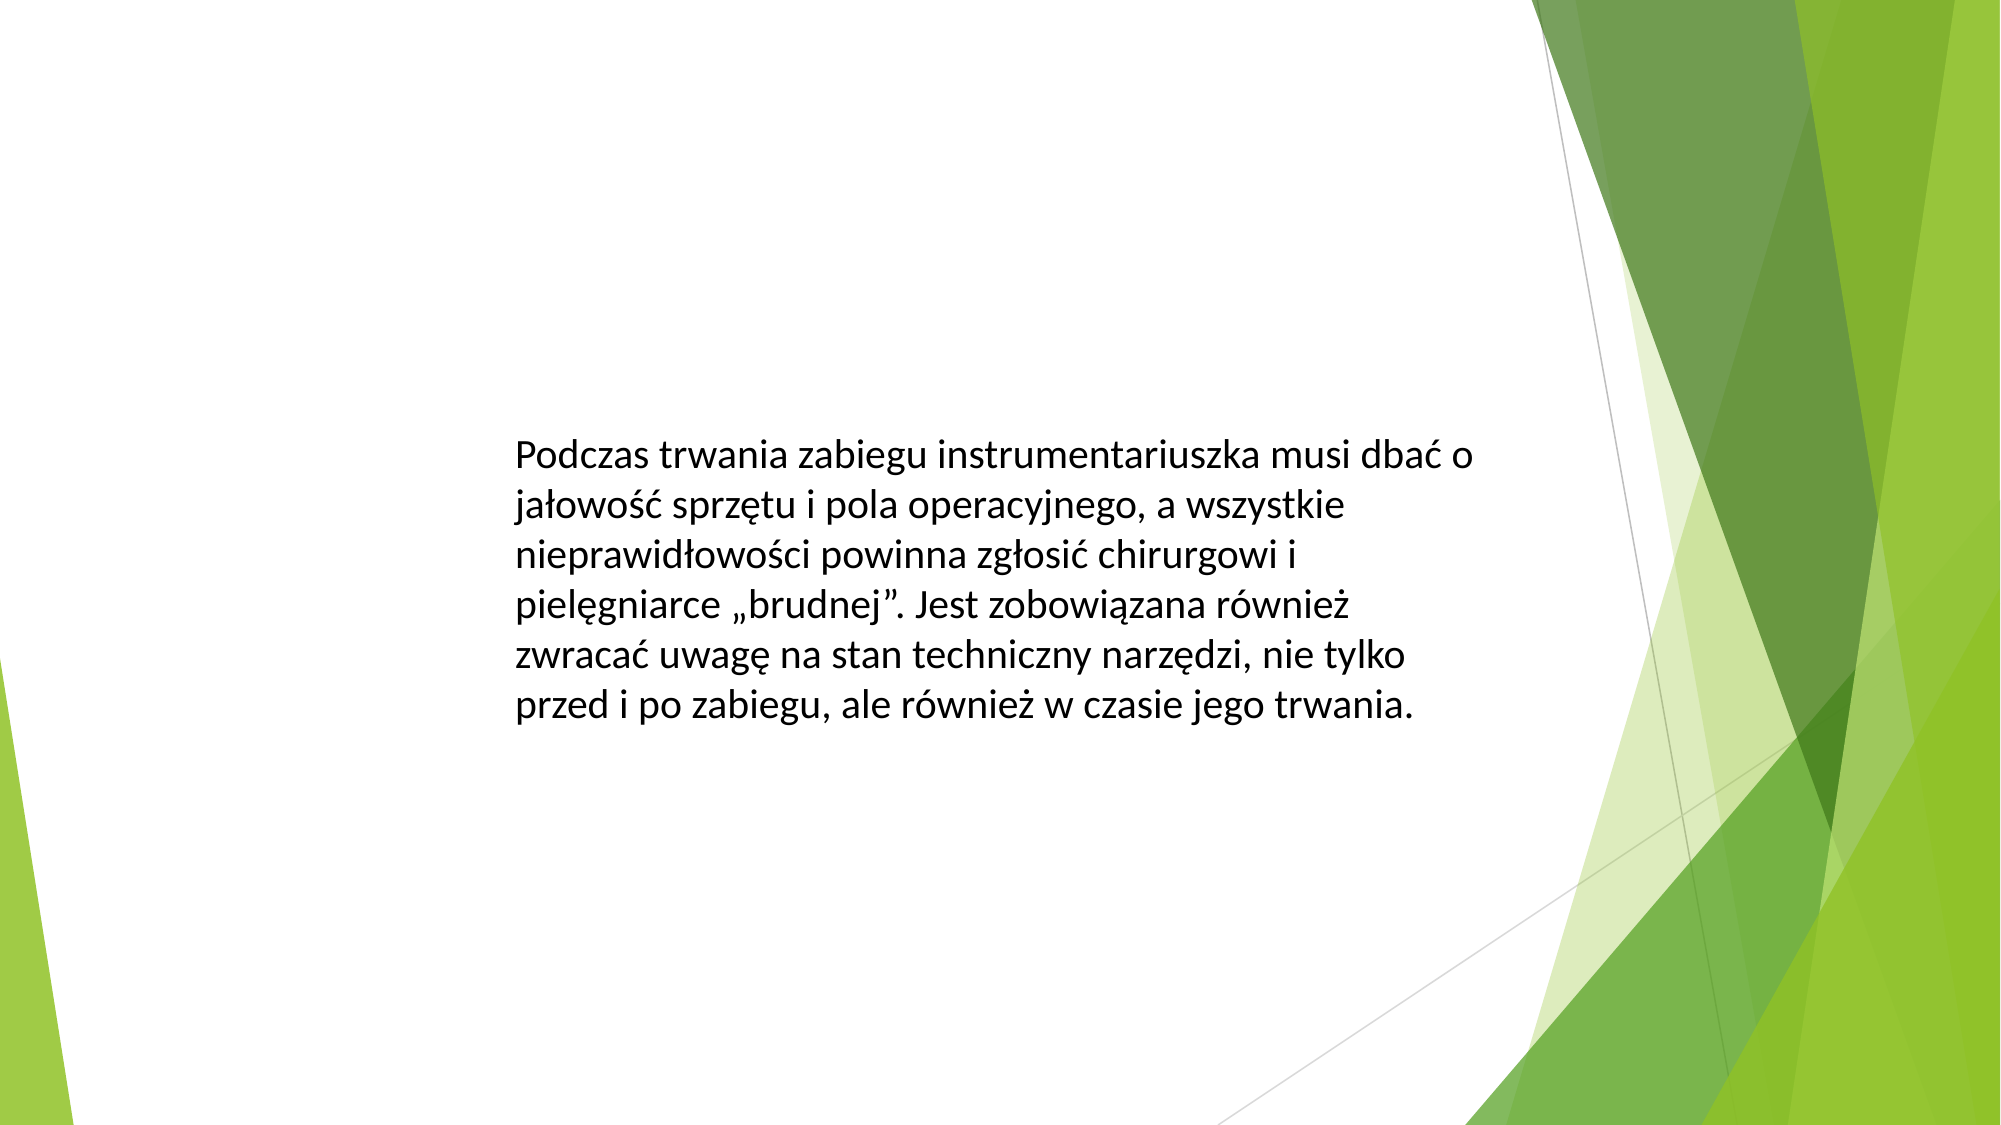

Podczas trwania zabiegu instrumentariuszka musi dbać o jałowość sprzętu i pola operacyjnego, a wszystkie nieprawidłowości powinna zgłosić chirurgowi i pielęgniarce „brudnej”. Jest zobowiązana również zwracać uwagę na stan techniczny narzędzi, nie tylko przed i po zabiegu, ale również w czasie jego trwania.